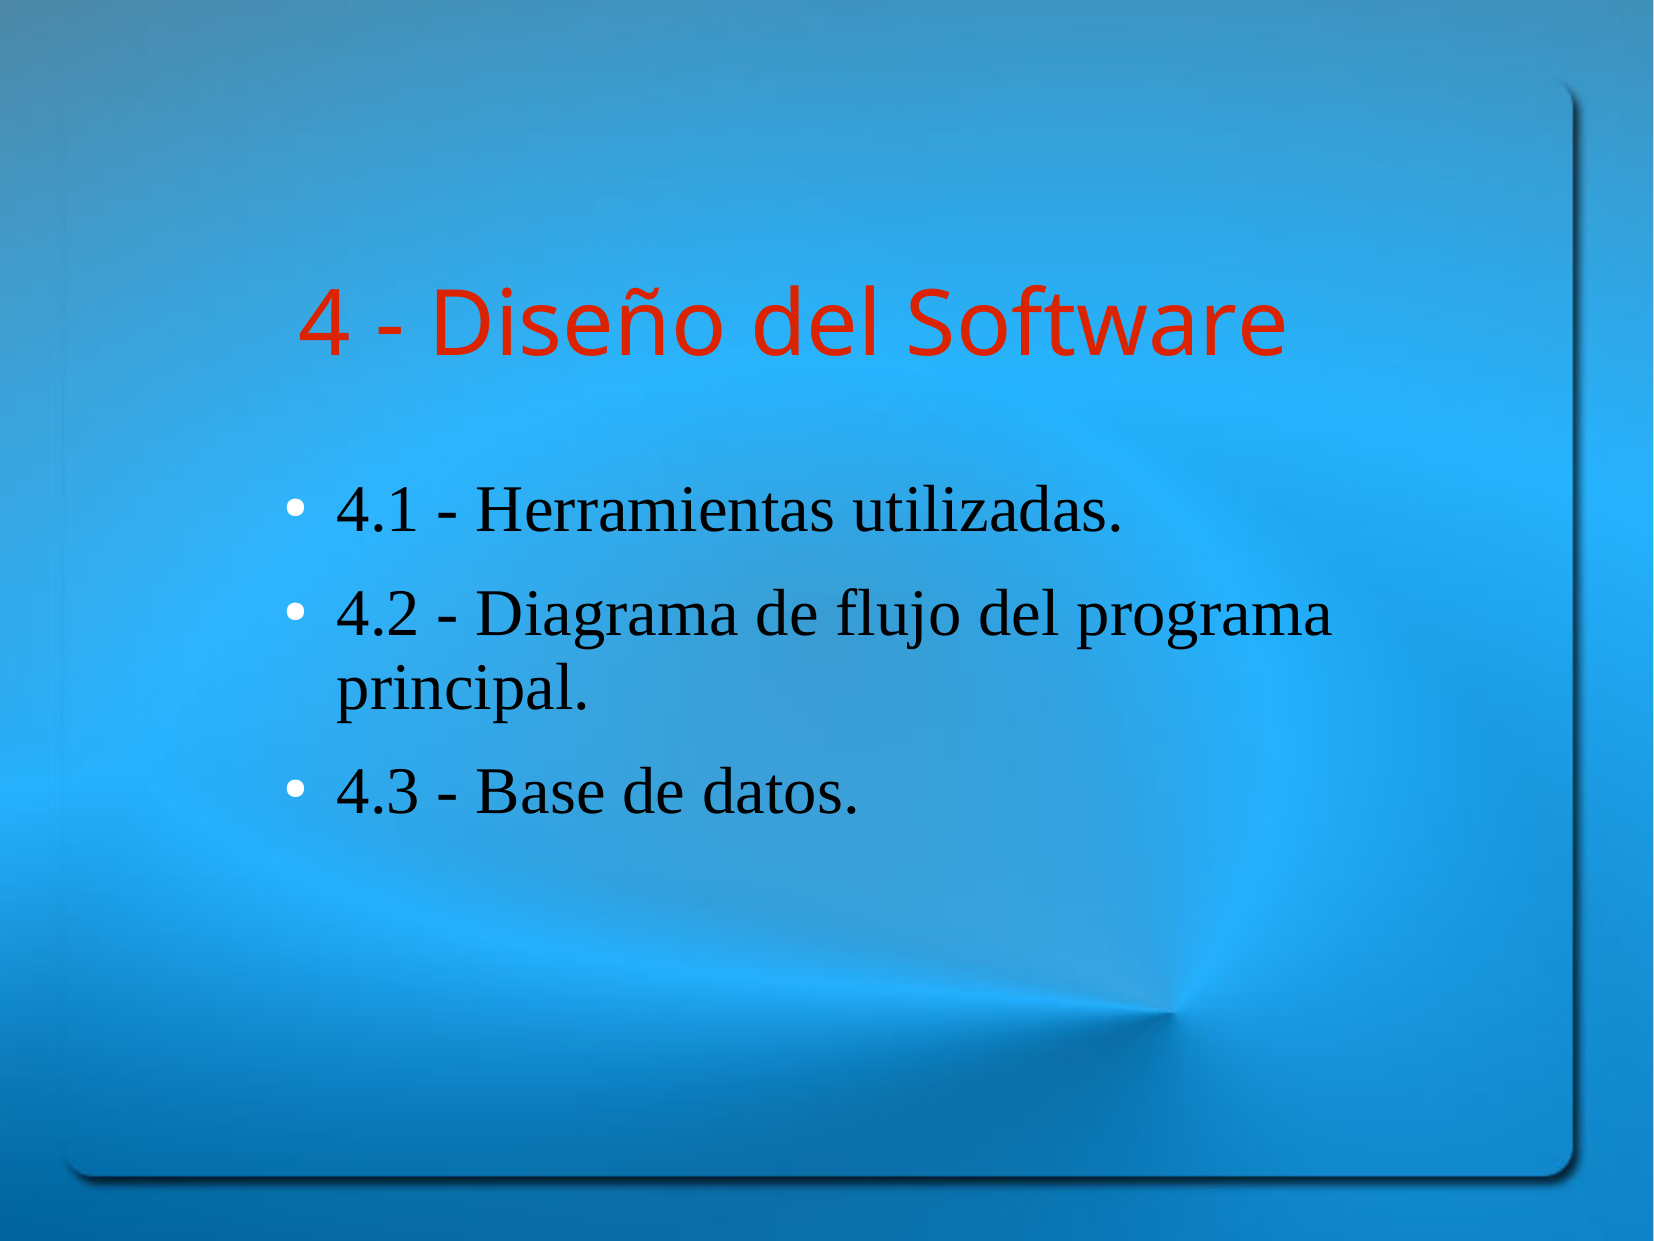

# 4 - Diseño del Software
4.1 - Herramientas utilizadas.
4.2 - Diagrama de flujo del programa principal.
4.3 - Base de datos.